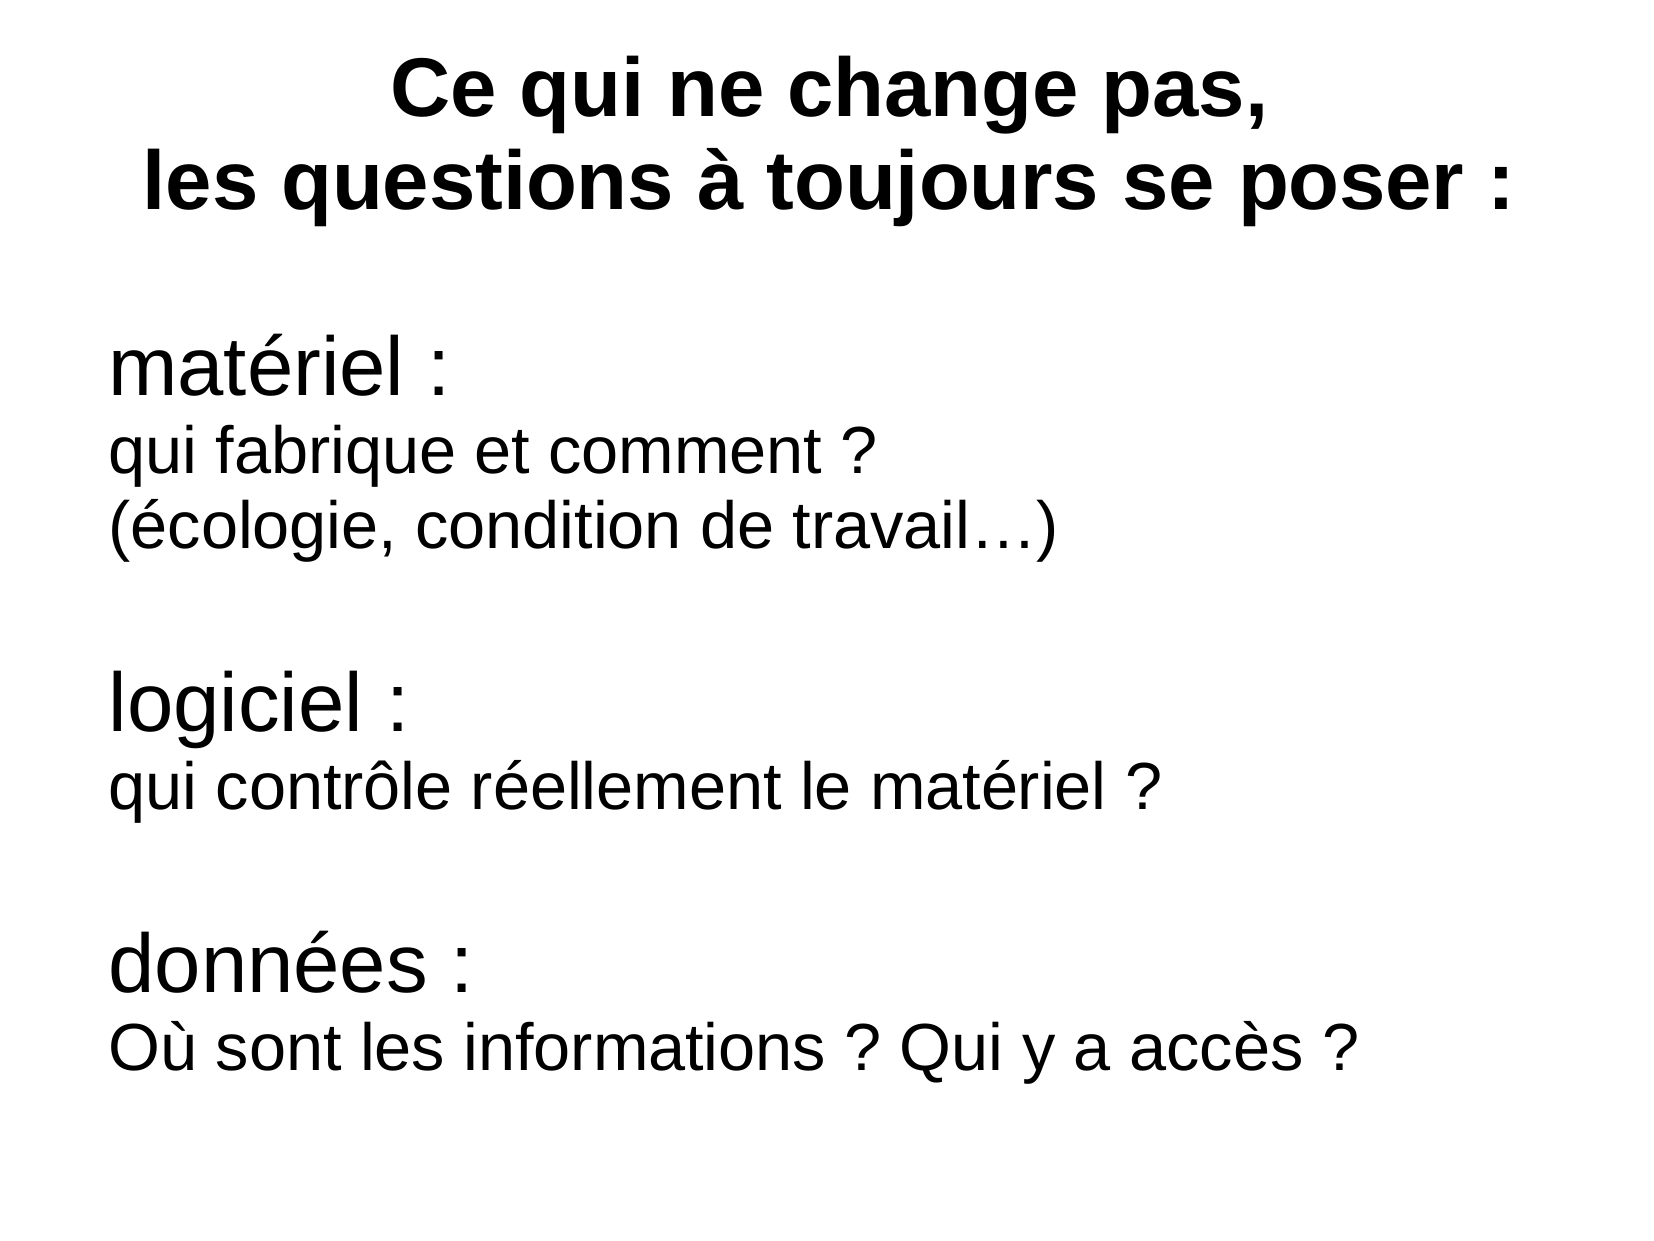

Ce qui ne change pas,
les questions à toujours se poser :
matériel :
qui fabrique et comment ?
(écologie, condition de travail…)
logiciel :
qui contrôle réellement le matériel ?
données :
Où sont les informations ? Qui y a accès ?